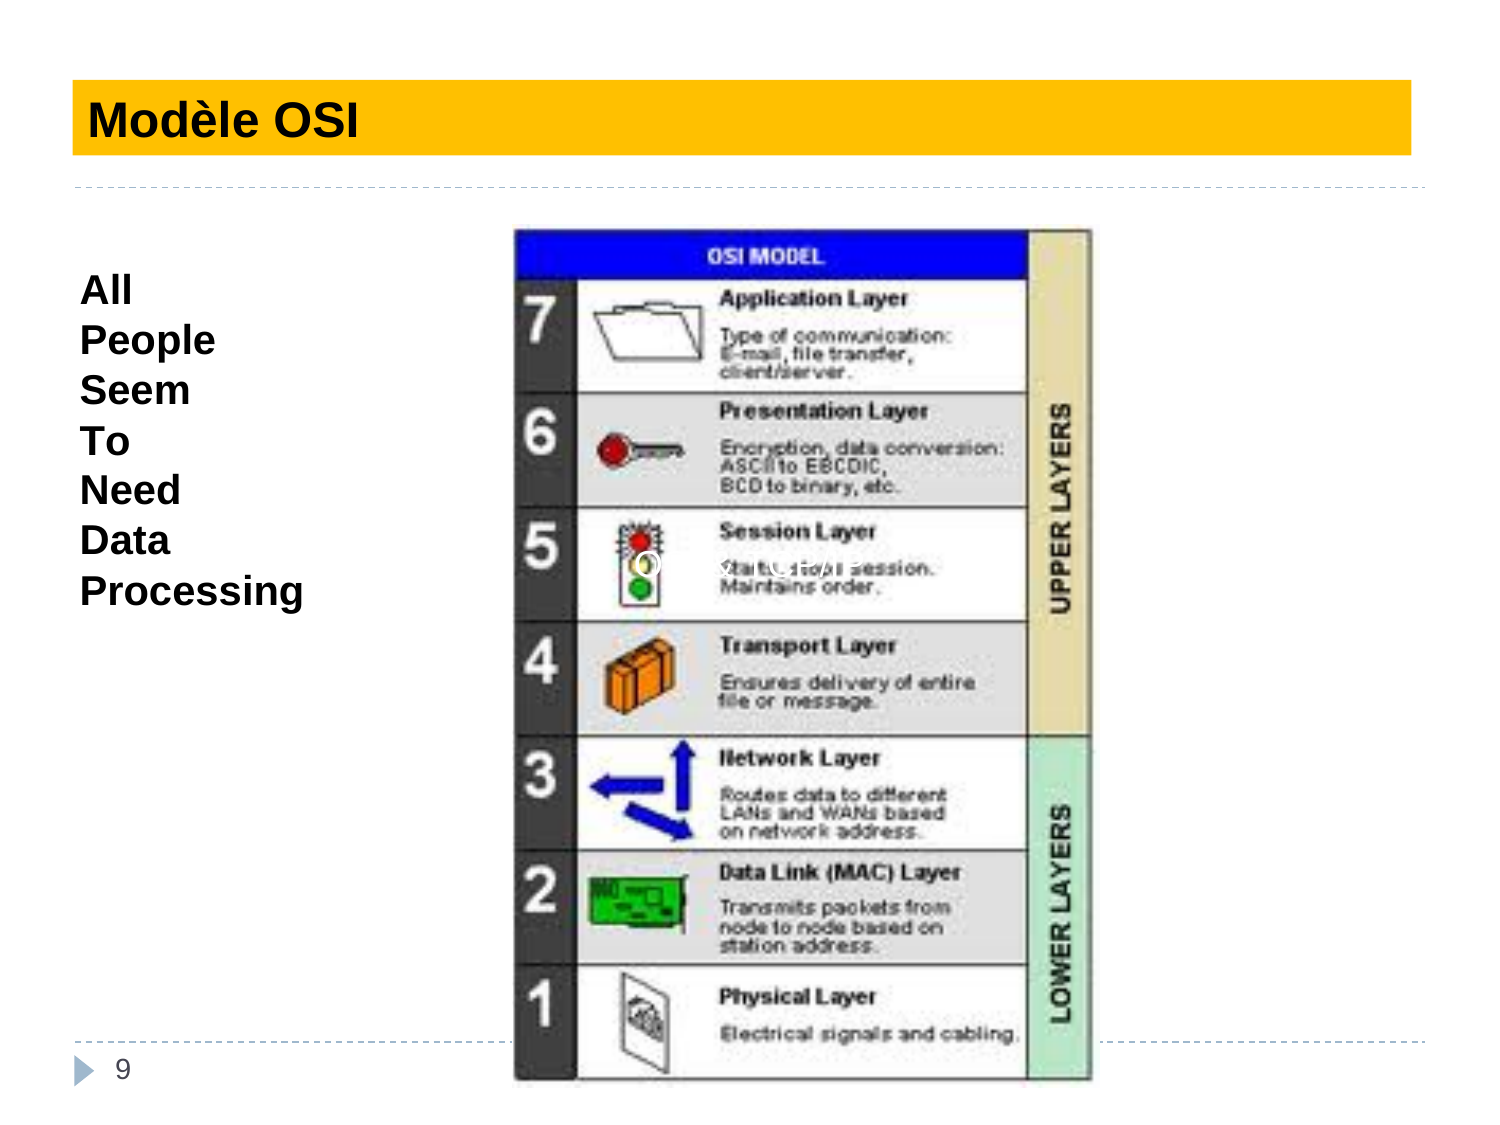

Modèle OSI
All
People
Seem
To
Need
Data
Processing
7
6
5
4
3
2
1
OSI & TCP/IP